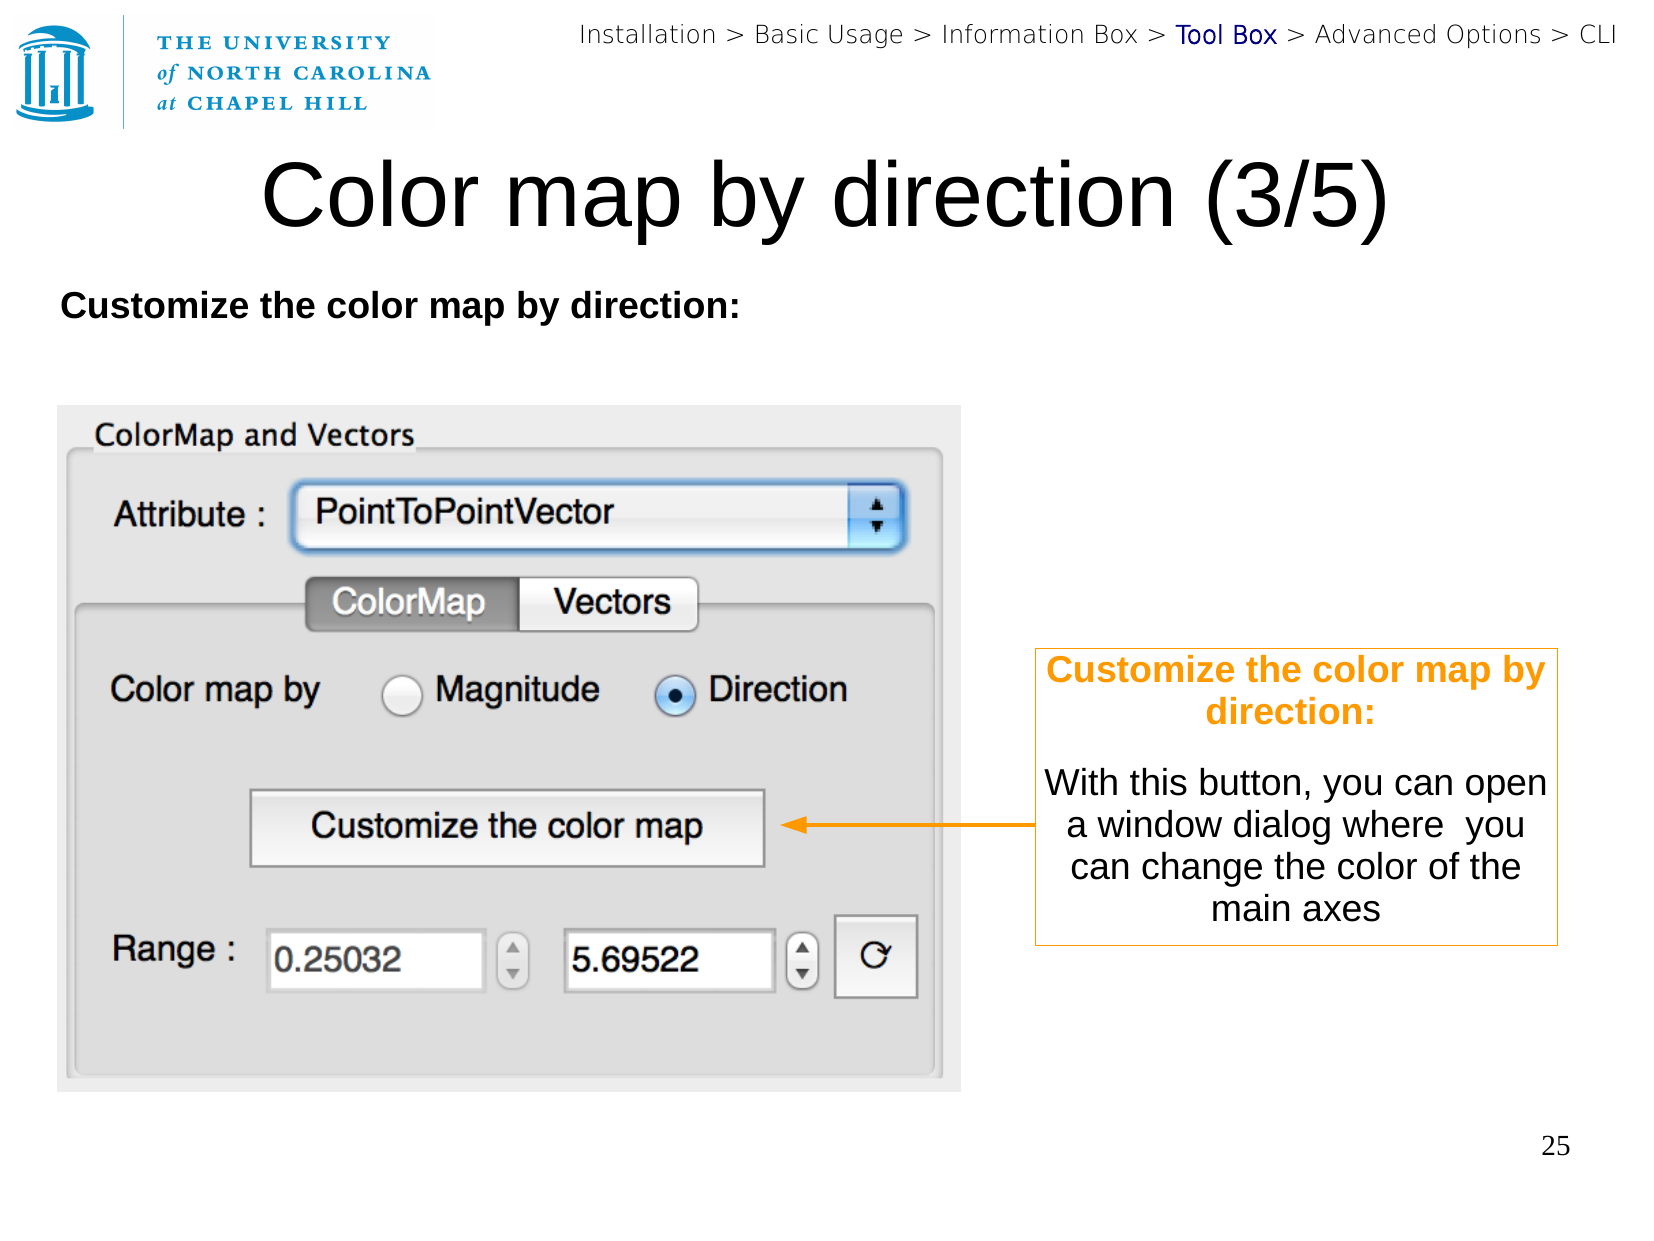

Installation > Basic Usage > Information Box > Tool Box > Advanced Options > CLI
# Color map by direction (3/5)
Customize the color map by direction:
Customize the color map by direction:
With this button, you can open a window dialog where you can change the color of the main axes
25